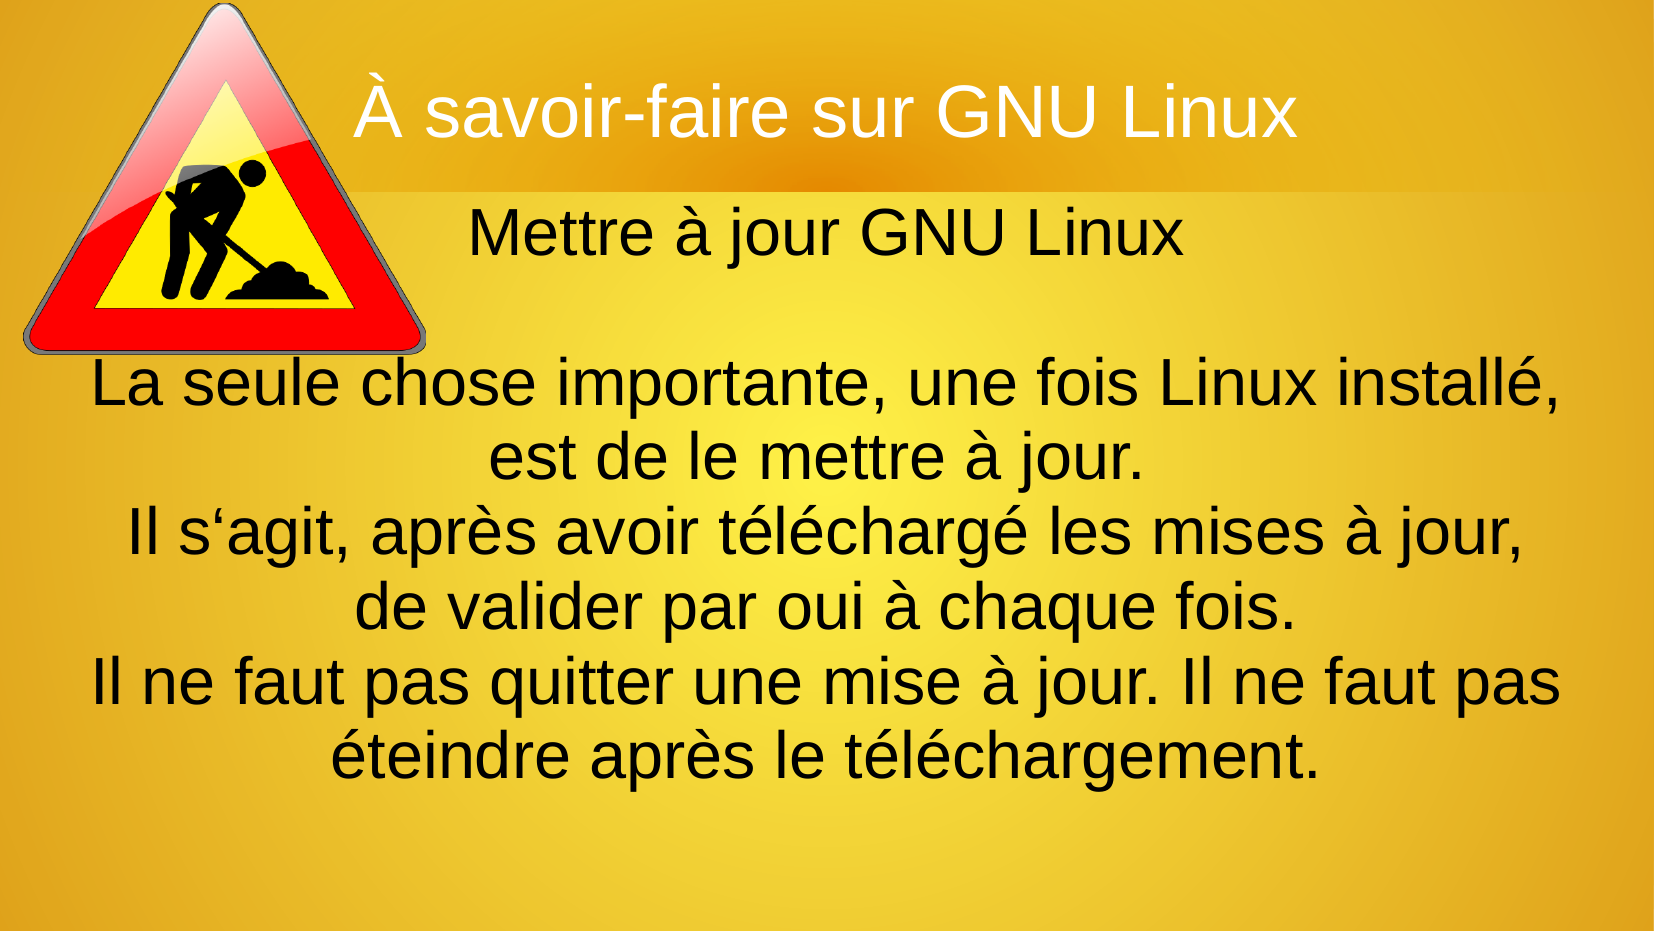

# À savoir-faire sur GNU Linux
Mettre à jour GNU Linux
La seule chose importante, une fois Linux installé, est de le mettre à jour.
Il s‘agit, après avoir téléchargé les mises à jour, de valider par oui à chaque fois.
Il ne faut pas quitter une mise à jour. Il ne faut pas éteindre après le téléchargement.